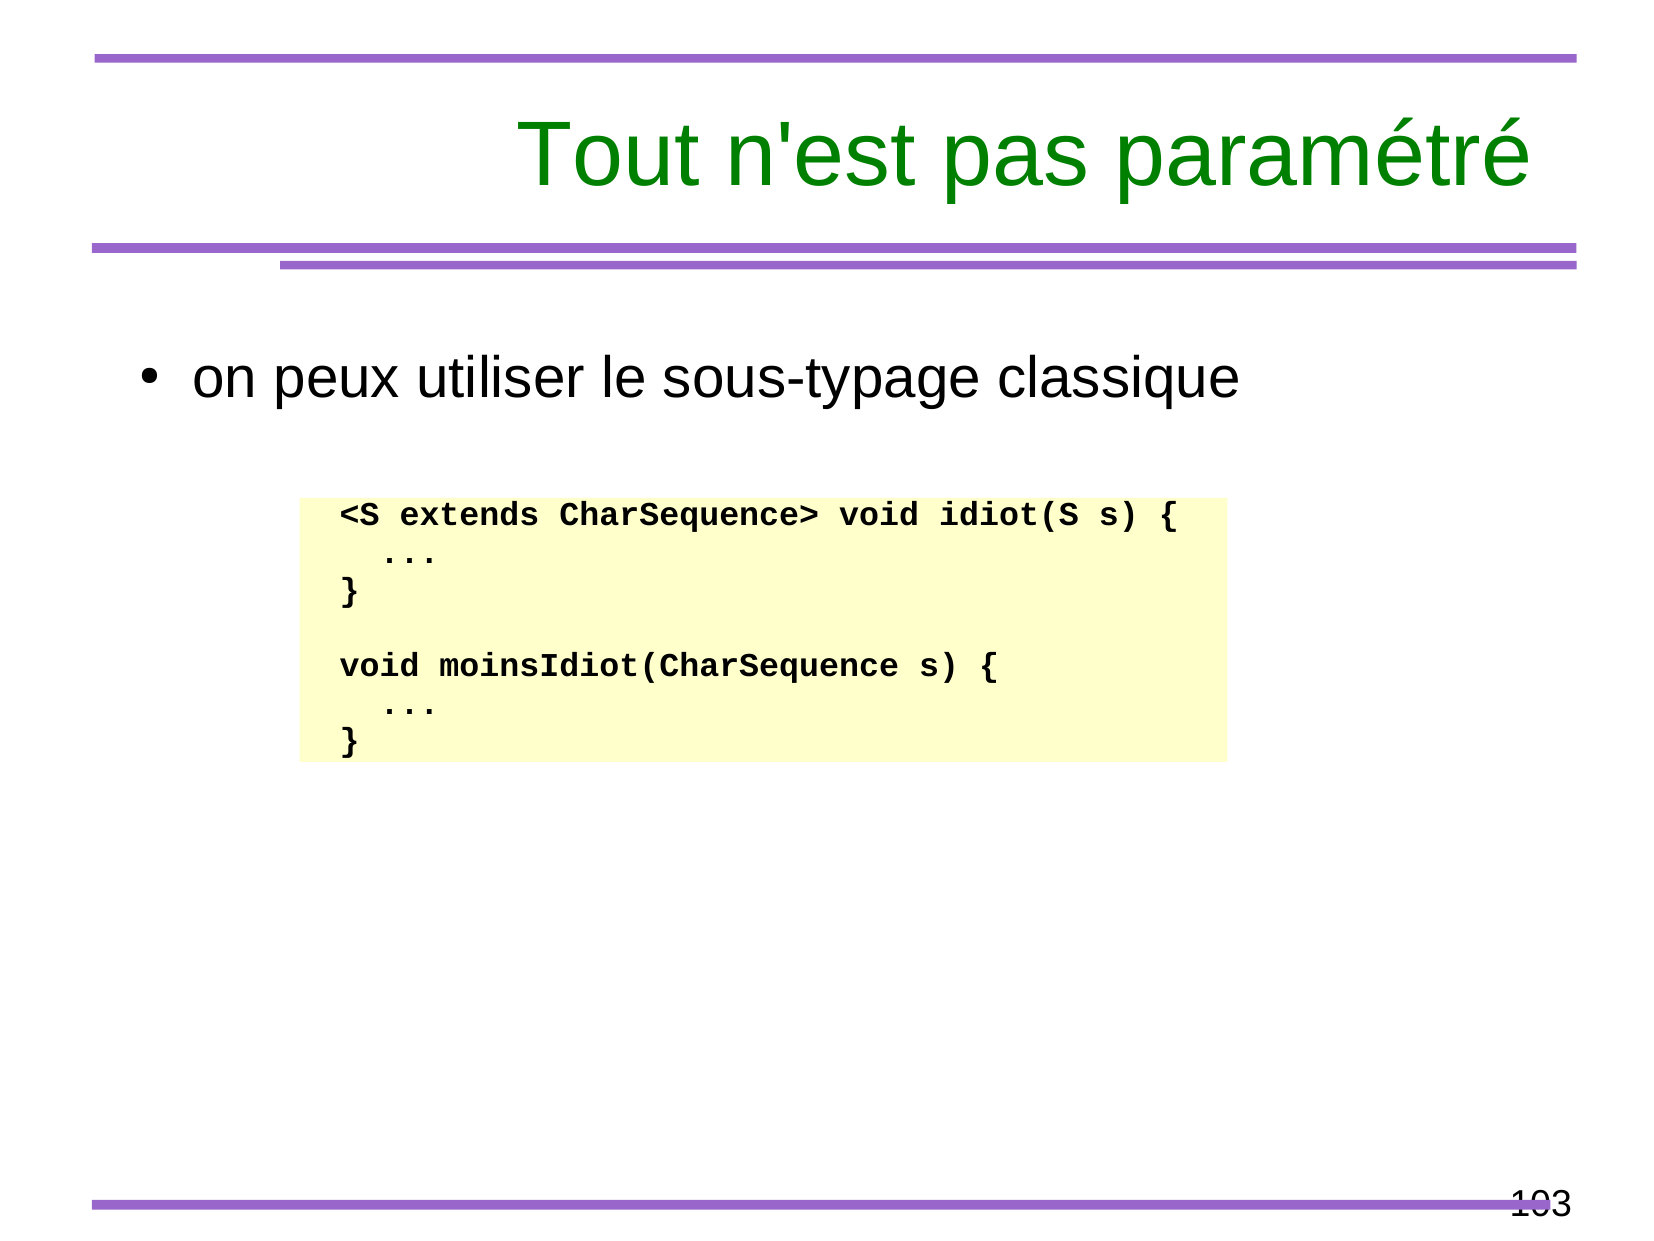

# Tout n'est pas paramétré
on peux utiliser le sous-typage classique
 <S extends CharSequence> void idiot(S s) {
 ...
 }
 void moinsIdiot(CharSequence s) {
 ...
 }